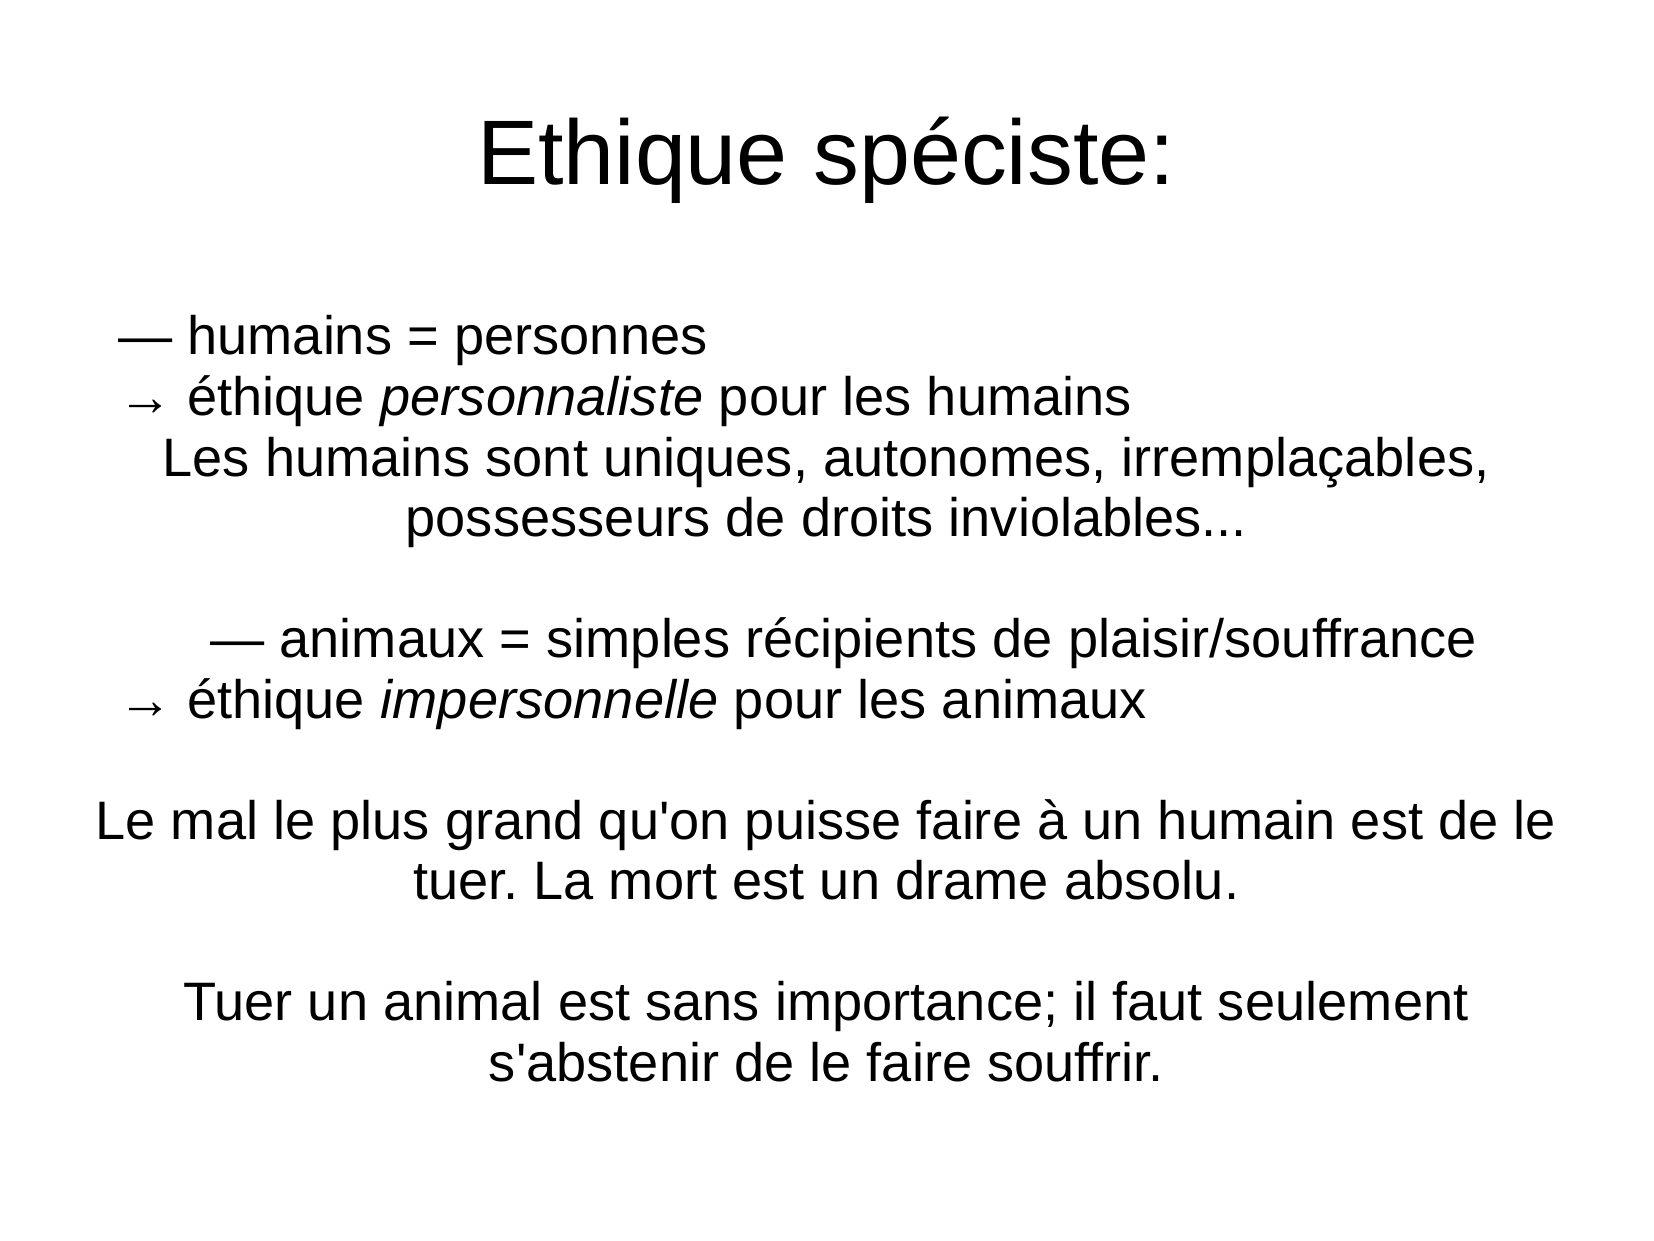

# Ethique spéciste:
— humains = personnes
→ éthique personnaliste pour les humains
Les humains sont uniques, autonomes, irremplaçables, possesseurs de droits inviolables...
— animaux = simples récipients de plaisir/souffrance
→ éthique impersonnelle pour les animaux
Le mal le plus grand qu'on puisse faire à un humain est de le tuer. La mort est un drame absolu.
Tuer un animal est sans importance; il faut seulement s'abstenir de le faire souffrir.